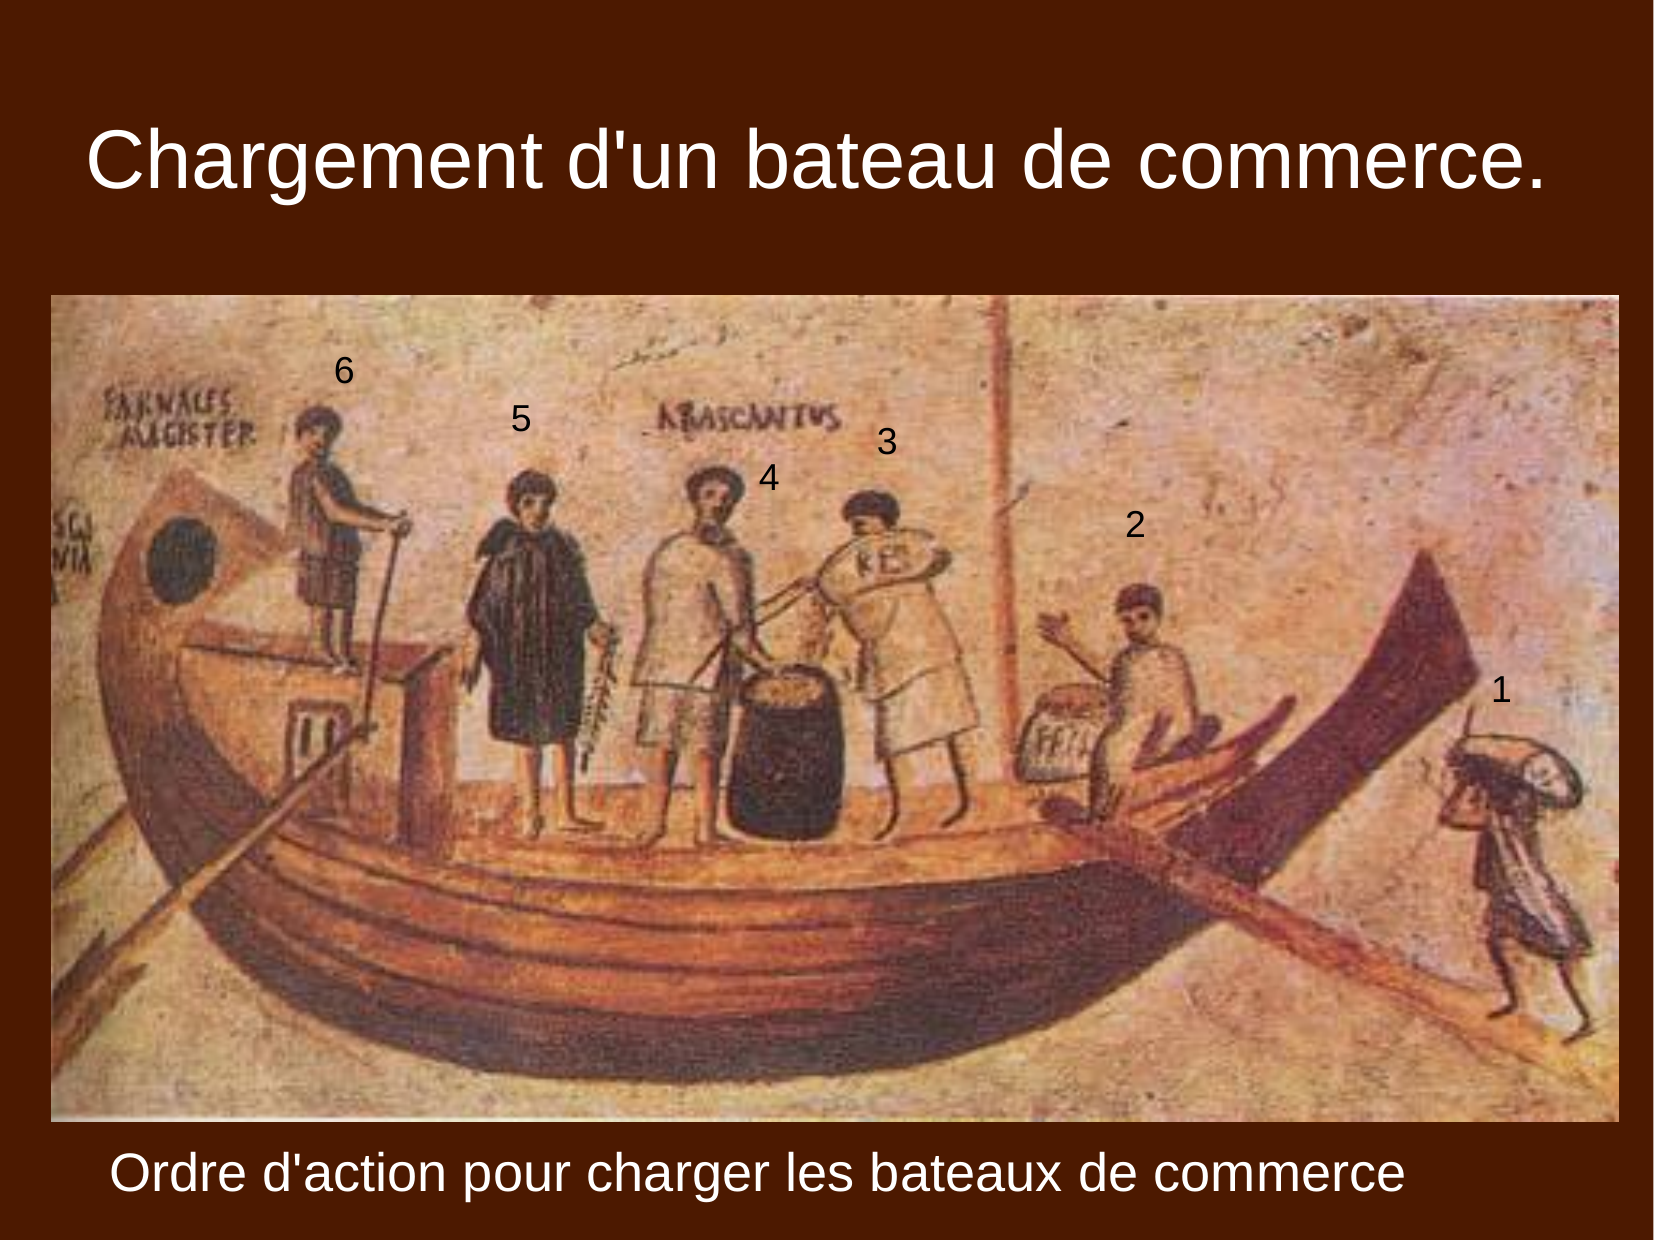

Chargement d'un bateau de commerce.
6
5
3
4
2
1
Ordre d'action pour charger les bateaux de commerce